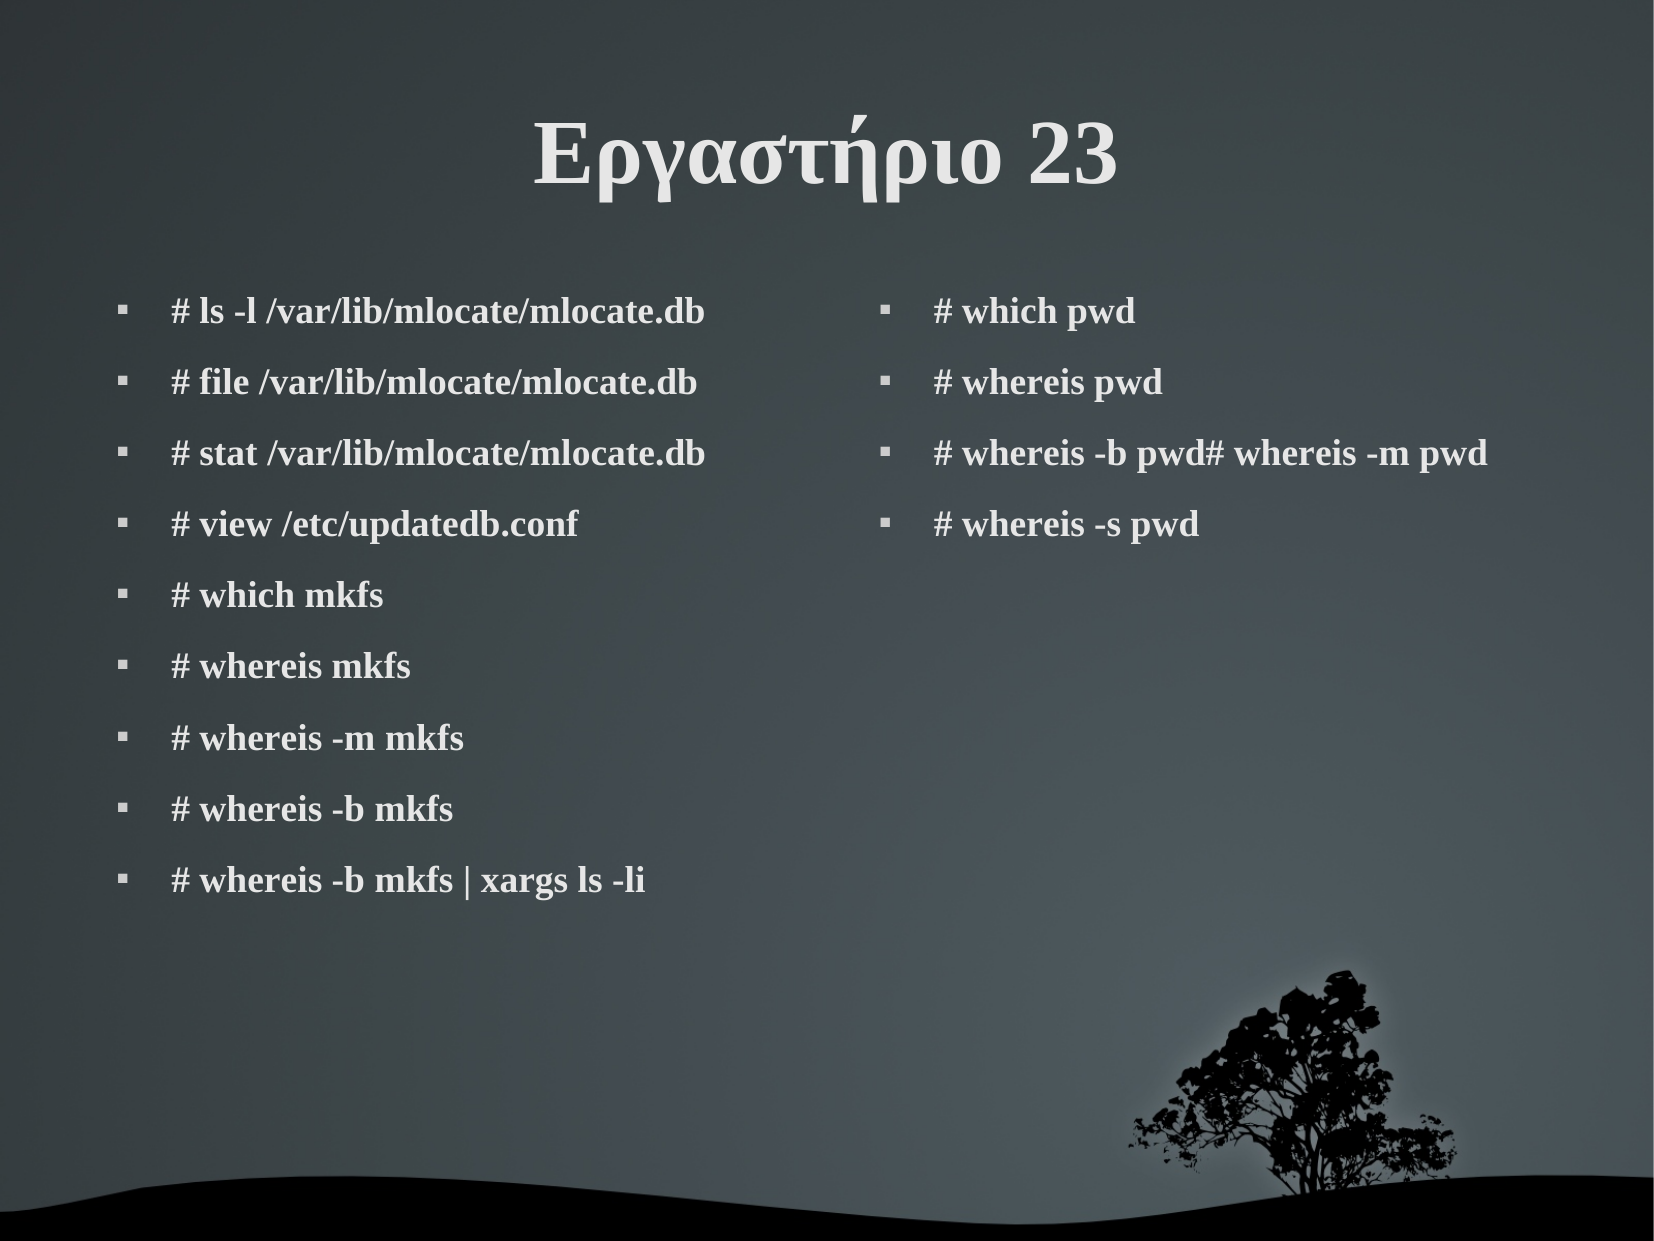

Εργαστήριο 23
# # ls -l /var/lib/mlocate/mlocate.db
# file /var/lib/mlocate/mlocate.db
# stat /var/lib/mlocate/mlocate.db
# view /etc/updatedb.conf
# which mkfs
# whereis mkfs
# whereis -m mkfs
# whereis -b mkfs
# whereis -b mkfs | xargs ls -li
# which pwd
# whereis pwd
# whereis -b pwd# whereis -m pwd
# whereis -s pwd